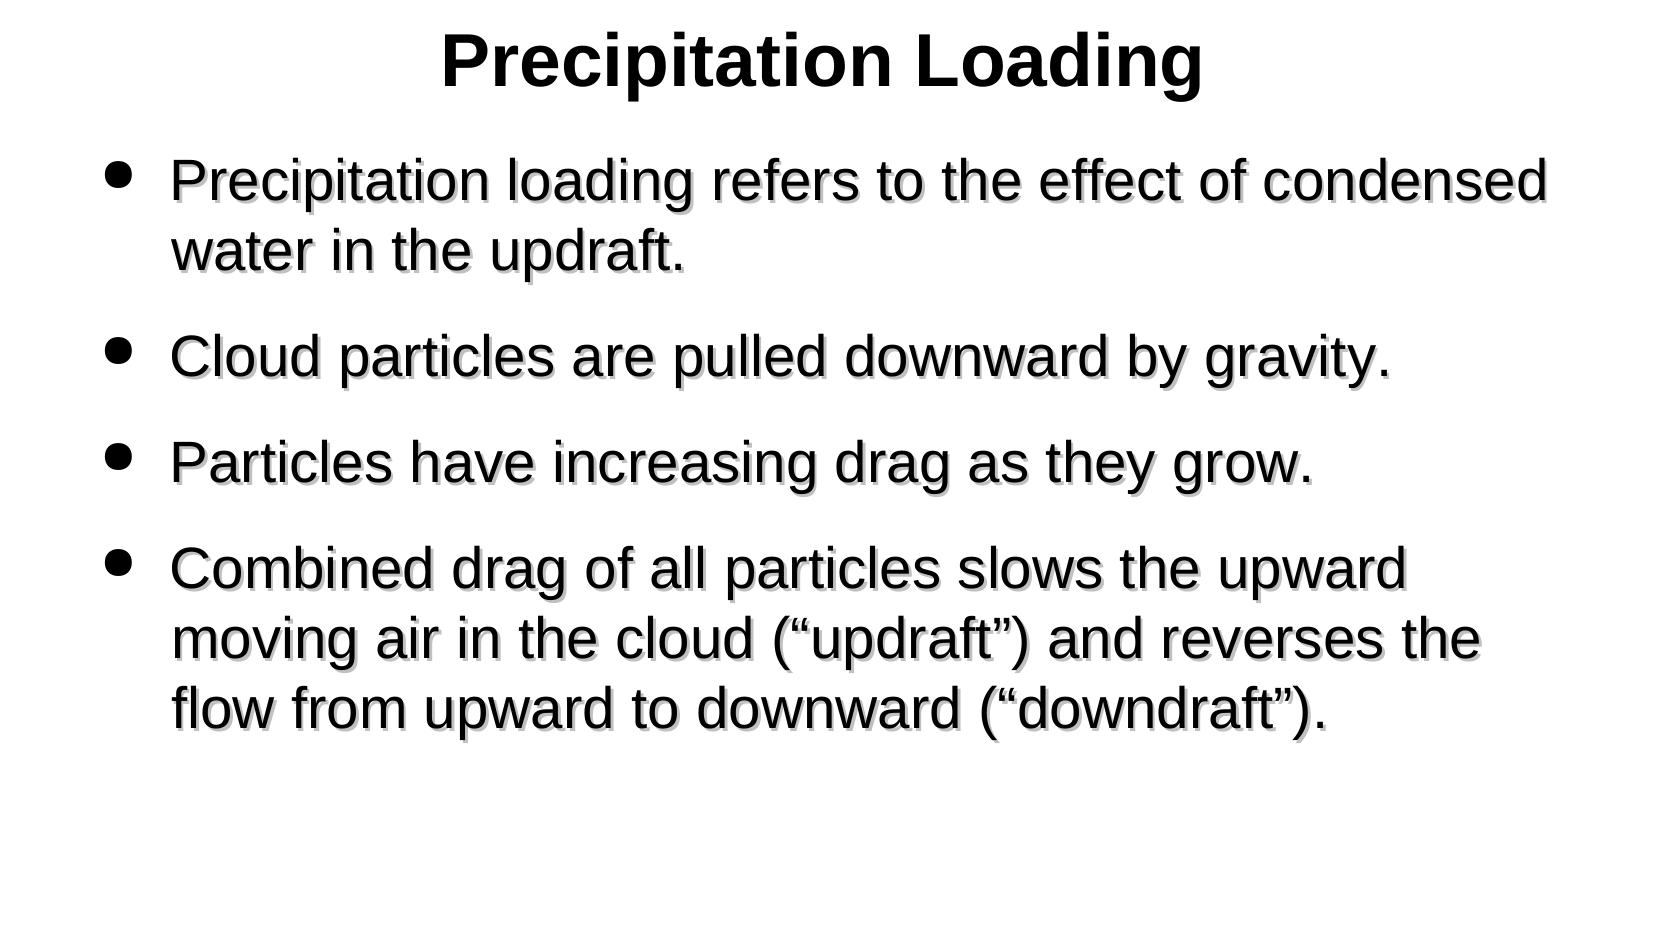

# Precipitation Loading
 Precipitation loading refers to the effect of condensed water in the updraft.
 Cloud particles are pulled downward by gravity.
 Particles have increasing drag as they grow.
 Combined drag of all particles slows the upward moving air in the cloud (“updraft”) and reverses the flow from upward to downward (“downdraft”).